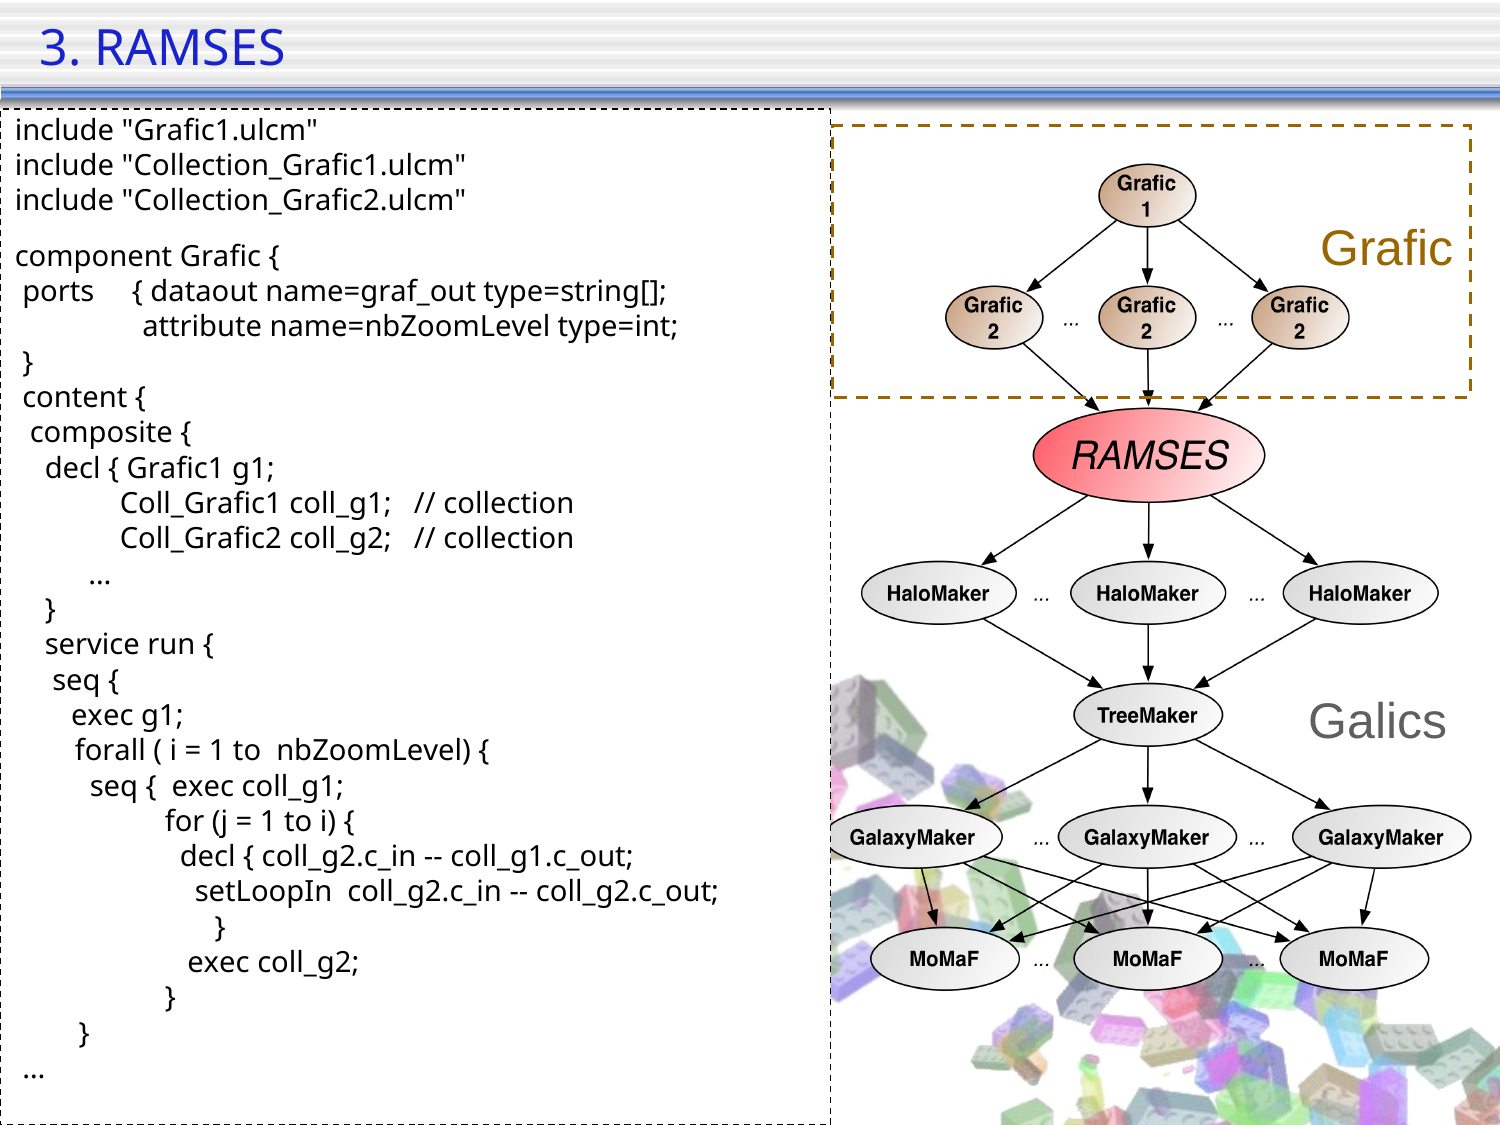

3. RAMSES
# include "Grafic1.ulcm"
include "Collection_Grafic1.ulcm"
include "Collection_Grafic2.ulcm"
component Grafic {
 ports { dataout name=graf_out type=string[];
 attribute name=nbZoomLevel type=int;
 }
 content {
 composite {
 decl { Grafic1 g1;
 Coll_Grafic1 coll_g1; // collection
 Coll_Grafic2 coll_g2; // collection
		…
 }
 service run {
 seq {
	exec g1;
 forall ( i = 1 to nbZoomLevel) {
 seq { exec coll_g1;
 for (j = 1 to i) {
 decl { coll_g2.c_in -- coll_g1.c_out;
 setLoopIn coll_g2.c_in -- coll_g2.c_out;
 	 }
 exec coll_g2;
 }
	 }
 …
Grafic
Galics